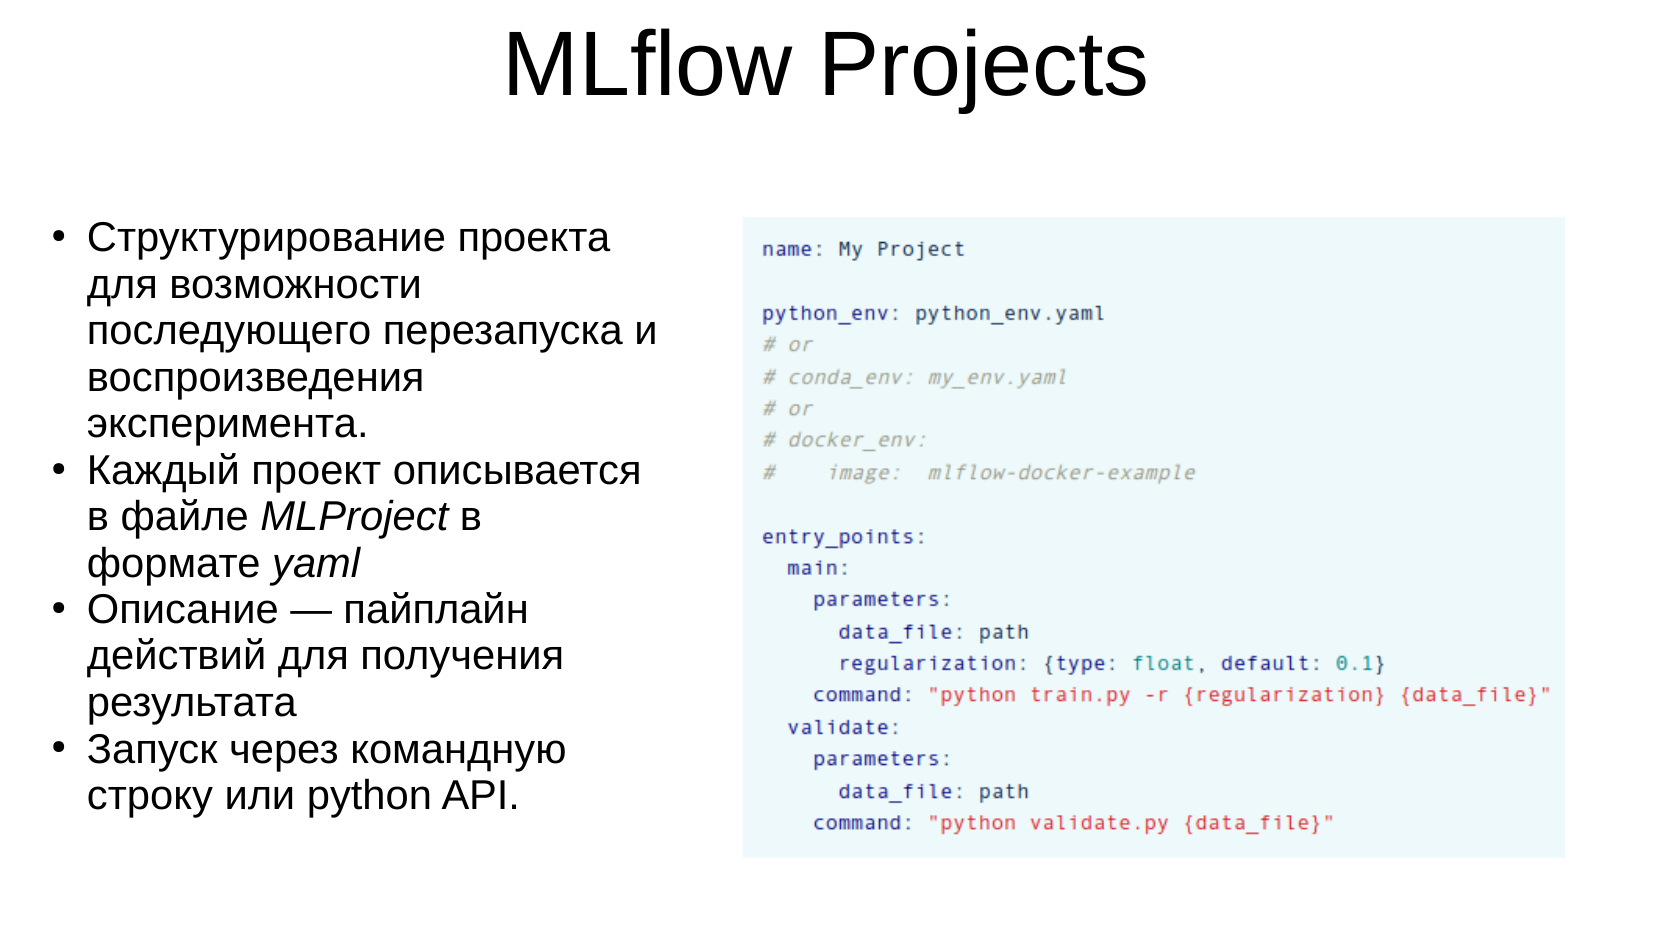

# MLflow Projects
Структурирование проекта для возможности последующего перезапуска и воспроизведения эксперимента.
Каждый проект описывается в файле MLProject в формате yaml
Описание — пайплайн действий для получения результата
Запуск через командную строку или python API.